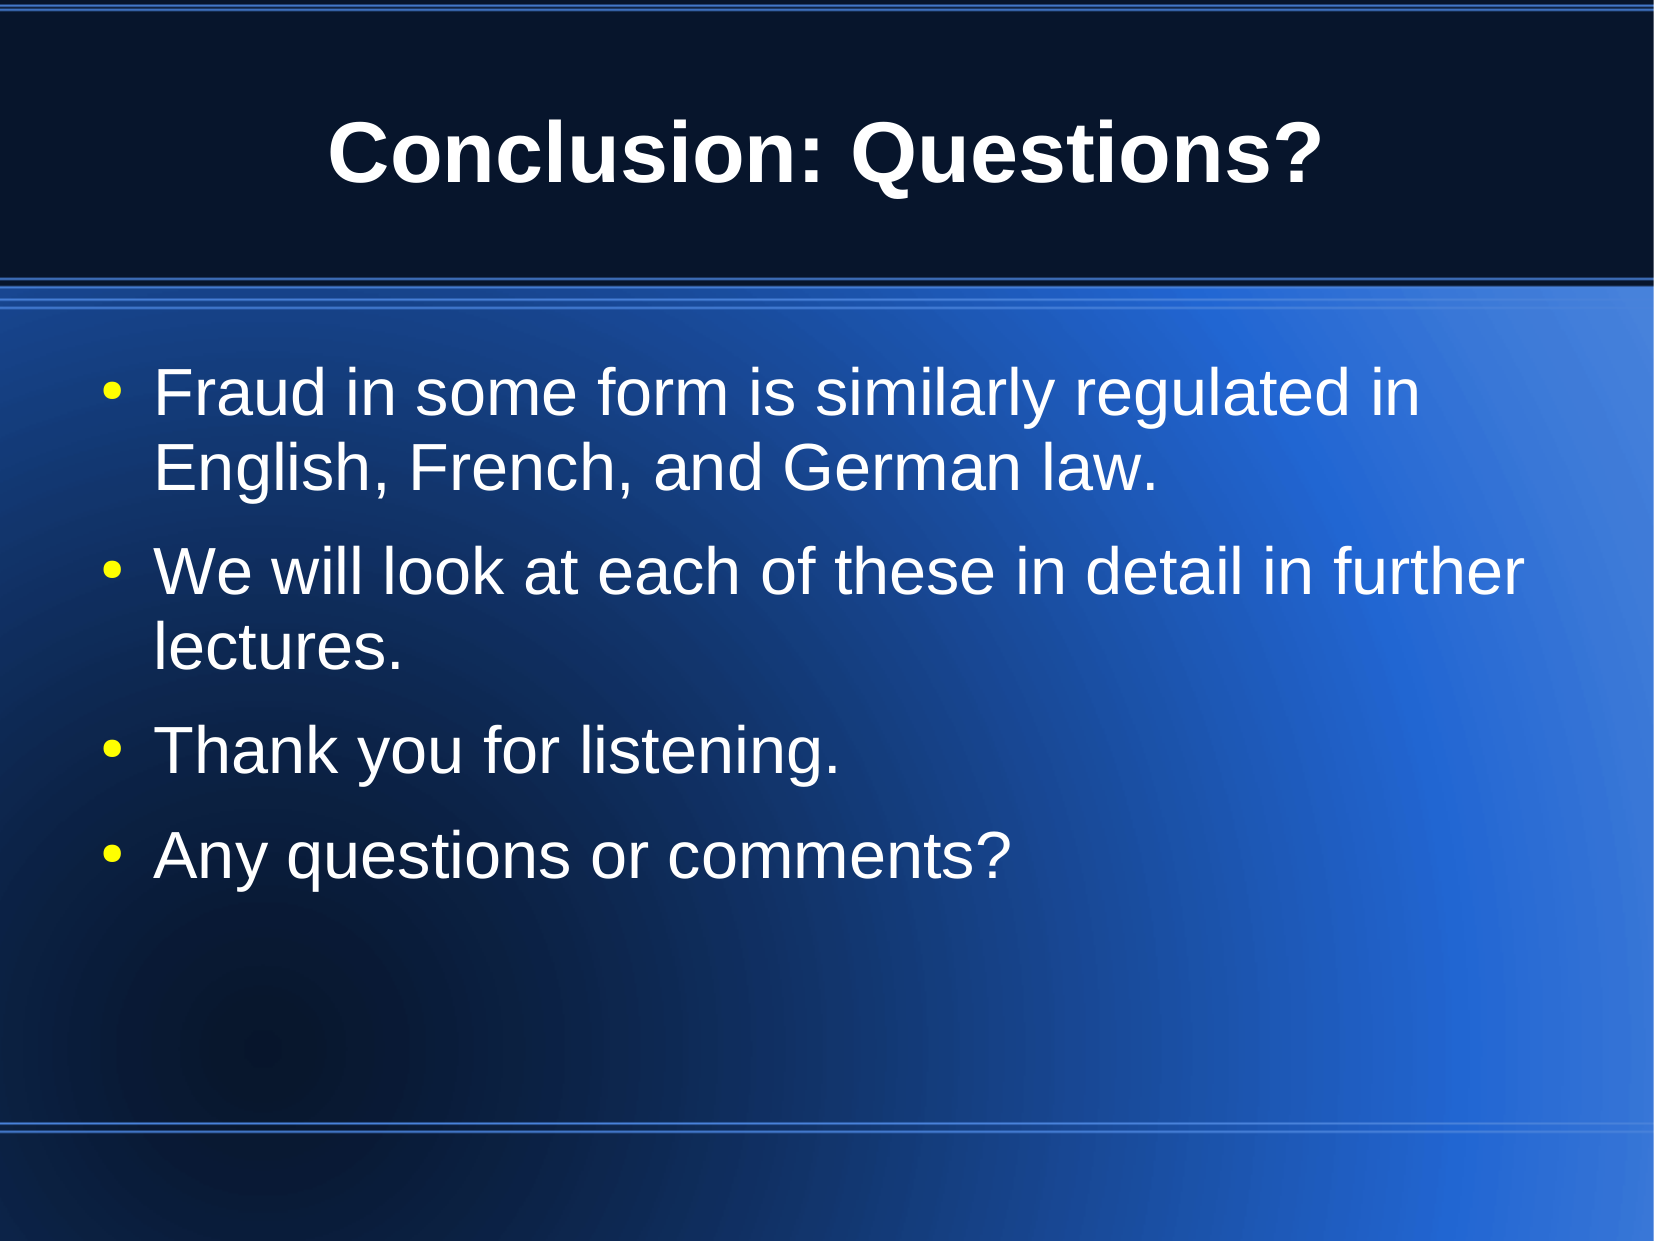

# Conclusion: Questions?
Fraud in some form is similarly regulated in English, French, and German law.
We will look at each of these in detail in further lectures.
Thank you for listening.
Any questions or comments?